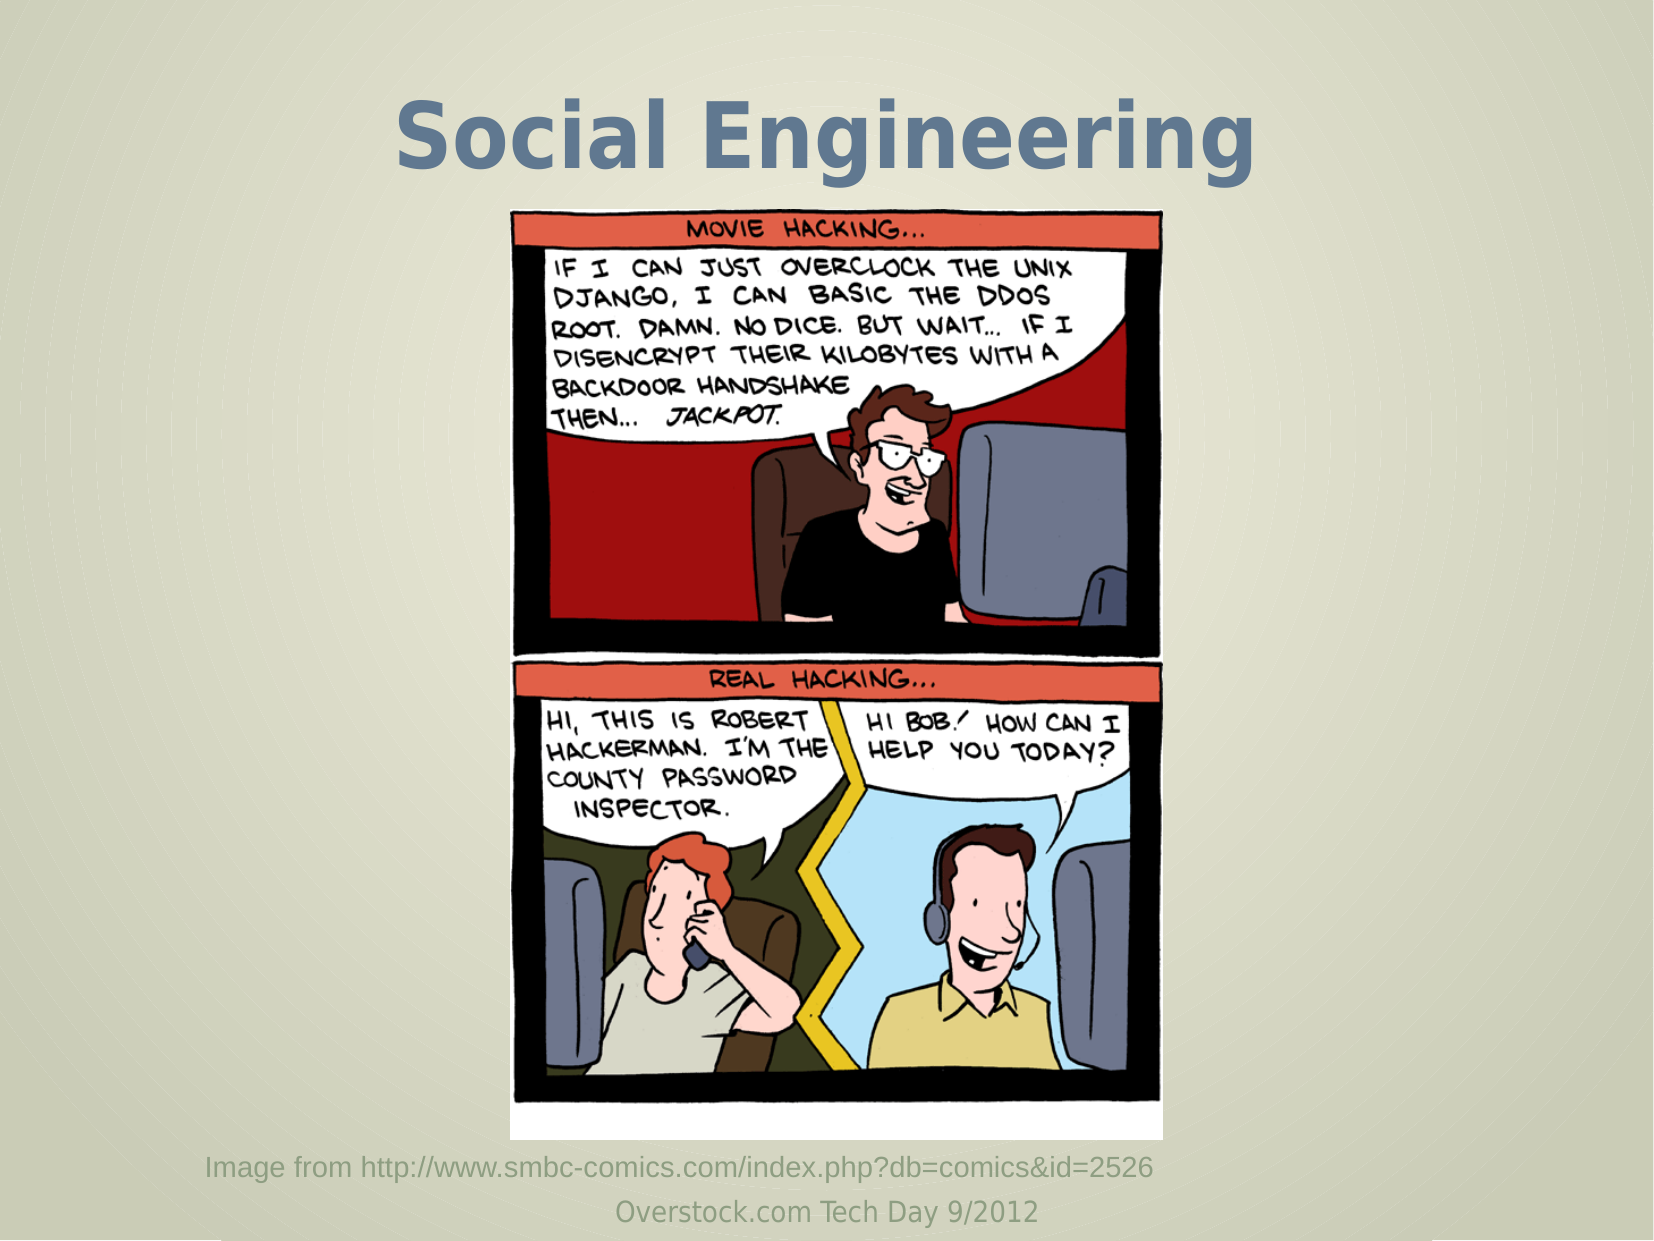

# Social Engineering
Image from http://www.smbc-comics.com/index.php?db=comics&id=2526
Overstock.com Tech Day 9/2012